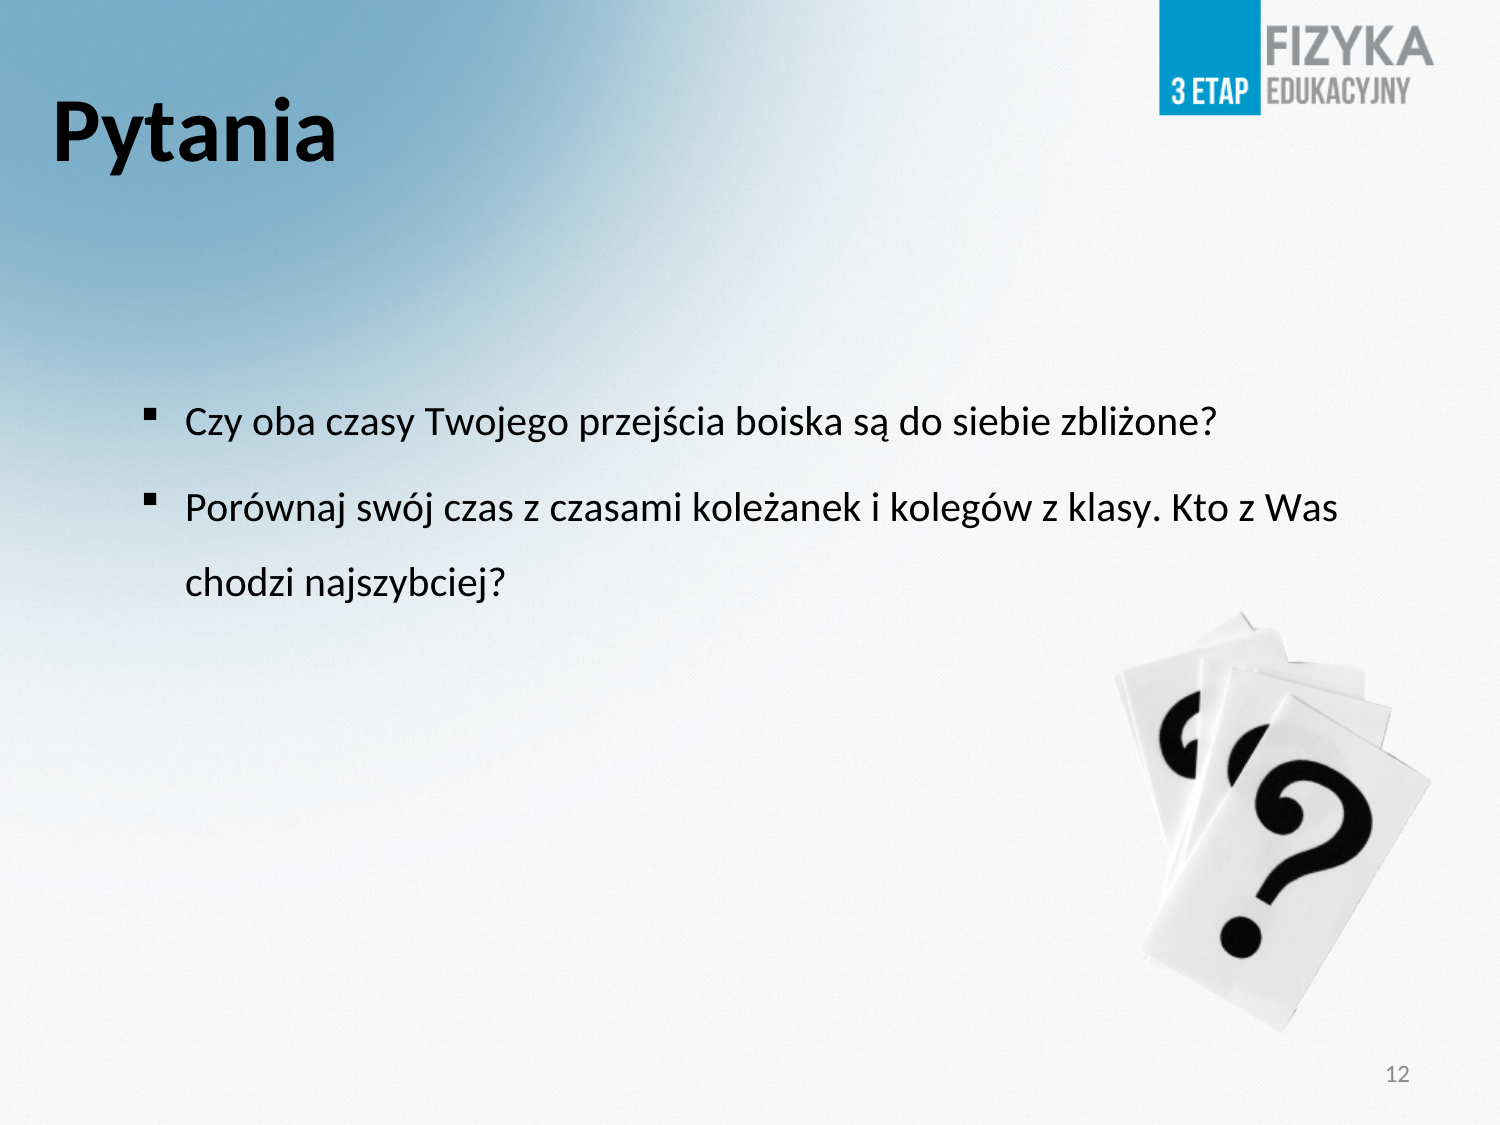

Pytania
Czy oba czasy Twojego przejścia boiska są do siebie zbliżone?
Porównaj swój czas z czasami koleżanek i kolegów z klasy. Kto z Was chodzi najszybciej?